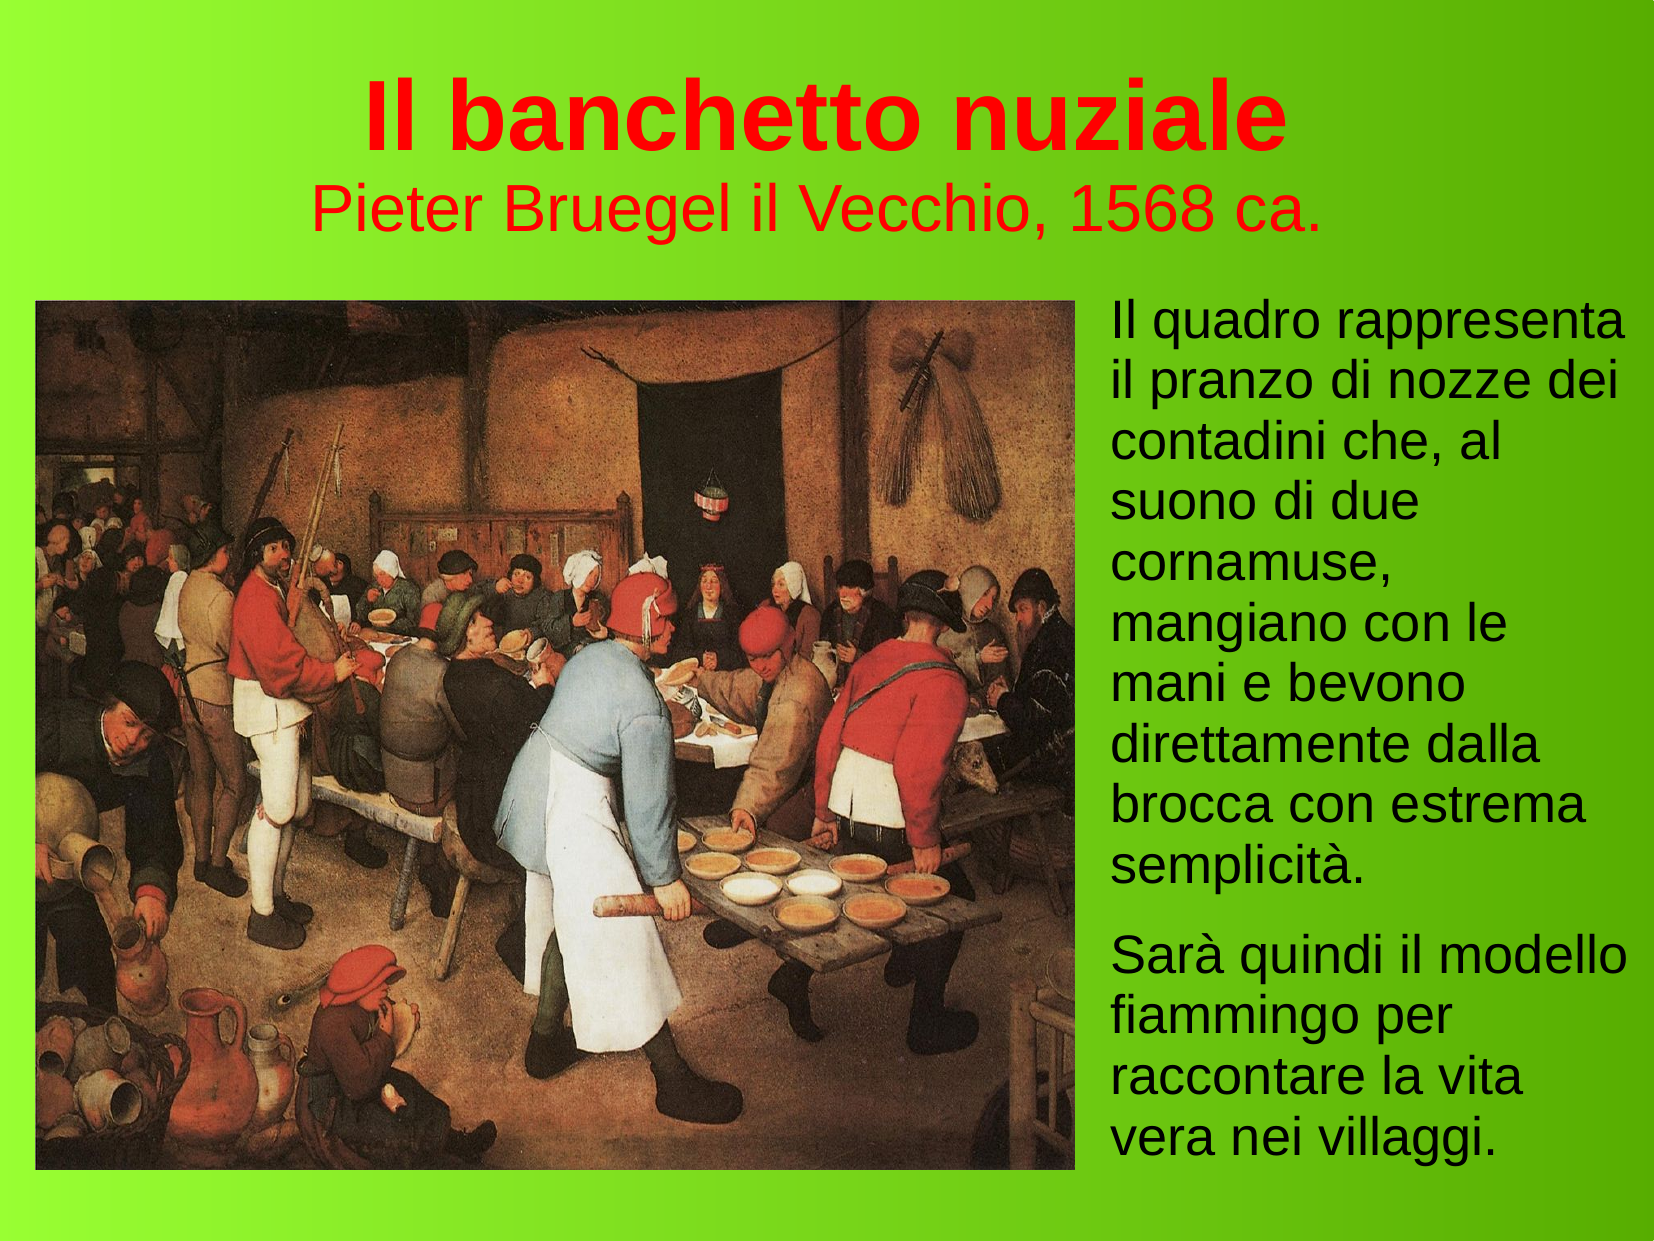

# Il banchetto nuziale Pieter Bruegel il Vecchio, 1568 ca.
Il quadro rappresenta il pranzo di nozze dei contadini che, al suono di due cornamuse, mangiano con le mani e bevono direttamente dalla brocca con estrema semplicità.
Sarà quindi il modello fiammingo per raccontare la vita vera nei villaggi.
.